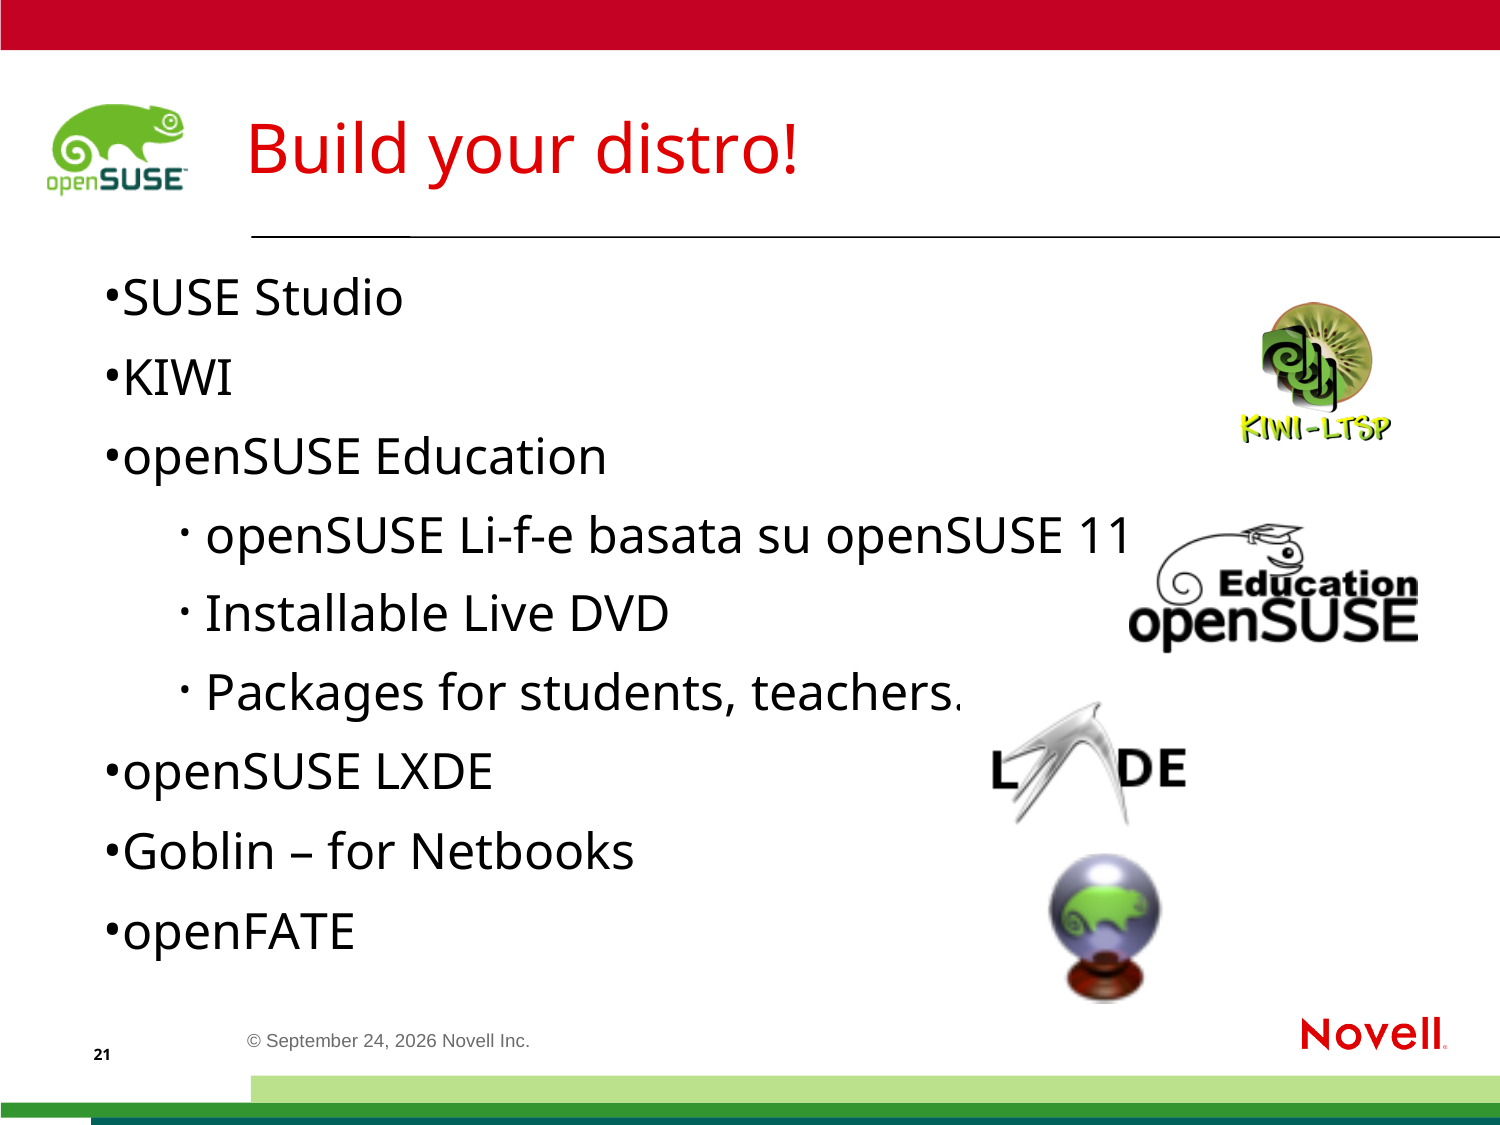

# Build your distro!
SUSE Studio
KIWI
openSUSE Education
openSUSE Li-f-e basata su openSUSE 11.1
Installable Live DVD
Packages for students, teachers...
openSUSE LXDE
Goblin – for Netbooks
openFATE